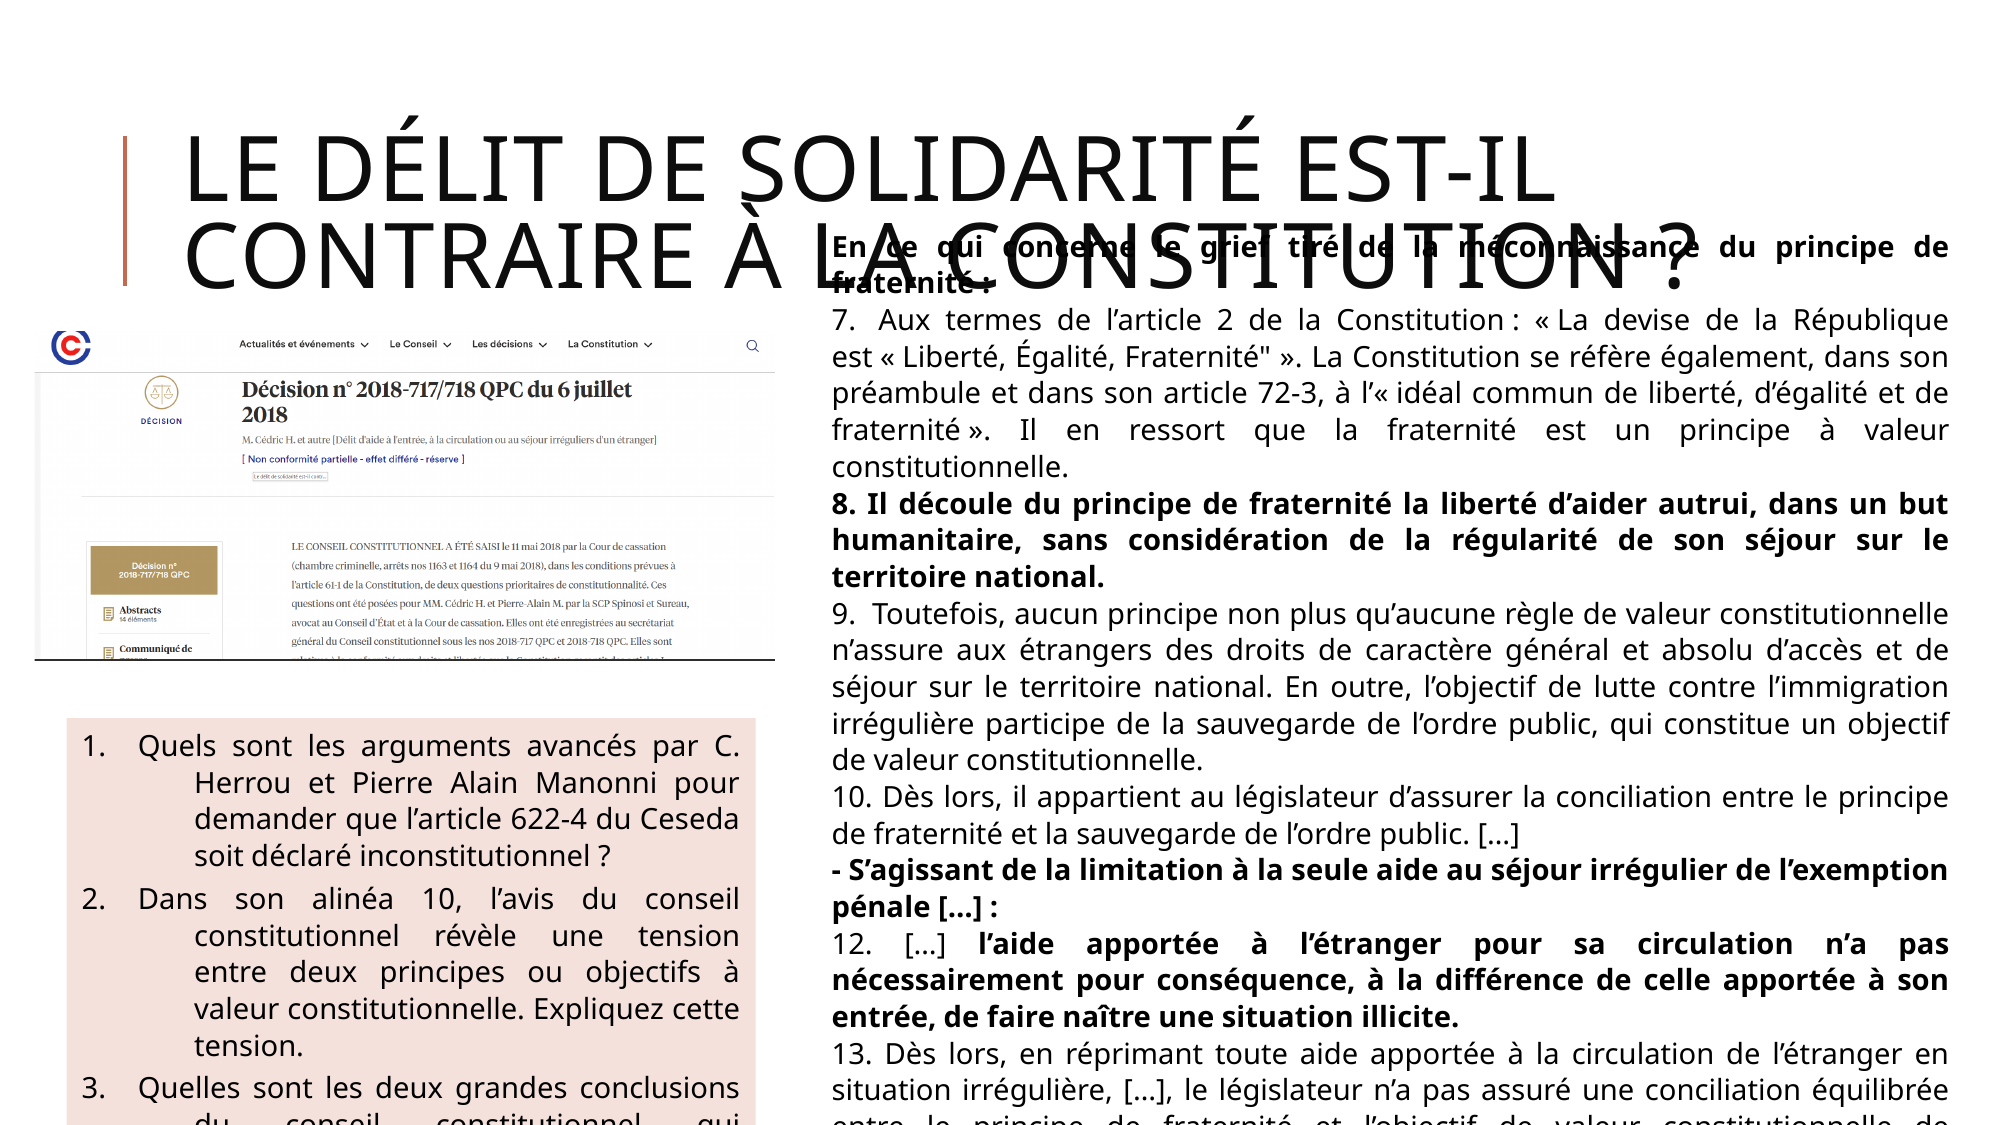

# Le délit de solidarité est-il contraire à la constitution ?
En ce qui concerne le grief tiré de la méconnaissance du principe de fraternité :
7.  Aux termes de l’article 2 de la Constitution : « La devise de la République est « Liberté, Égalité, Fraternité" ». La Constitution se réfère également, dans son préambule et dans son article 72-3, à l’« idéal commun de liberté, d’égalité et de fraternité ». Il en ressort que la fraternité est un principe à valeur constitutionnelle.
8. Il découle du principe de fraternité la liberté d’aider autrui, dans un but humanitaire, sans considération de la régularité de son séjour sur le territoire national.
9.  Toutefois, aucun principe non plus qu’aucune règle de valeur constitutionnelle n’assure aux étrangers des droits de caractère général et absolu d’accès et de séjour sur le territoire national. En outre, l’objectif de lutte contre l’immigration irrégulière participe de la sauvegarde de l’ordre public, qui constitue un objectif de valeur constitutionnelle.
10. Dès lors, il appartient au législateur d’assurer la conciliation entre le principe de fraternité et la sauvegarde de l’ordre public. […]
- S’agissant de la limitation à la seule aide au séjour irrégulier de l’exemption pénale […] :
12. […] l’aide apportée à l’étranger pour sa circulation n’a pas nécessairement pour conséquence, à la différence de celle apportée à son entrée, de faire naître une situation illicite.
13. Dès lors, en réprimant toute aide apportée à la circulation de l’étranger en situation irrégulière, […], le législateur n’a pas assuré une conciliation équilibrée entre le principe de fraternité et l’objectif de valeur constitutionnelle de sauvegarde de l’ordre public. Par conséquent[…] les mots « au séjour irrégulier » figurant au premier alinéa de l’article L. 622-4 du code de l’entrée et du séjour des étrangers et du droit d’asile, doivent être déclarés contraires à la Constitution. […]
Rendu public le 6 juillet 2018.
Quels sont les arguments avancés par C. Herrou et Pierre Alain Manonni pour demander que l’article 622-4 du Ceseda soit déclaré inconstitutionnel ?
Dans son alinéa 10, l’avis du conseil constitutionnel révèle une tension entre deux principes ou objectifs à valeur constitutionnelle. Expliquez cette tension.
Quelles sont les deux grandes conclusions du conseil constitutionnel qui ressortent de cette décision ?
Quelles en seront les conséquences ?